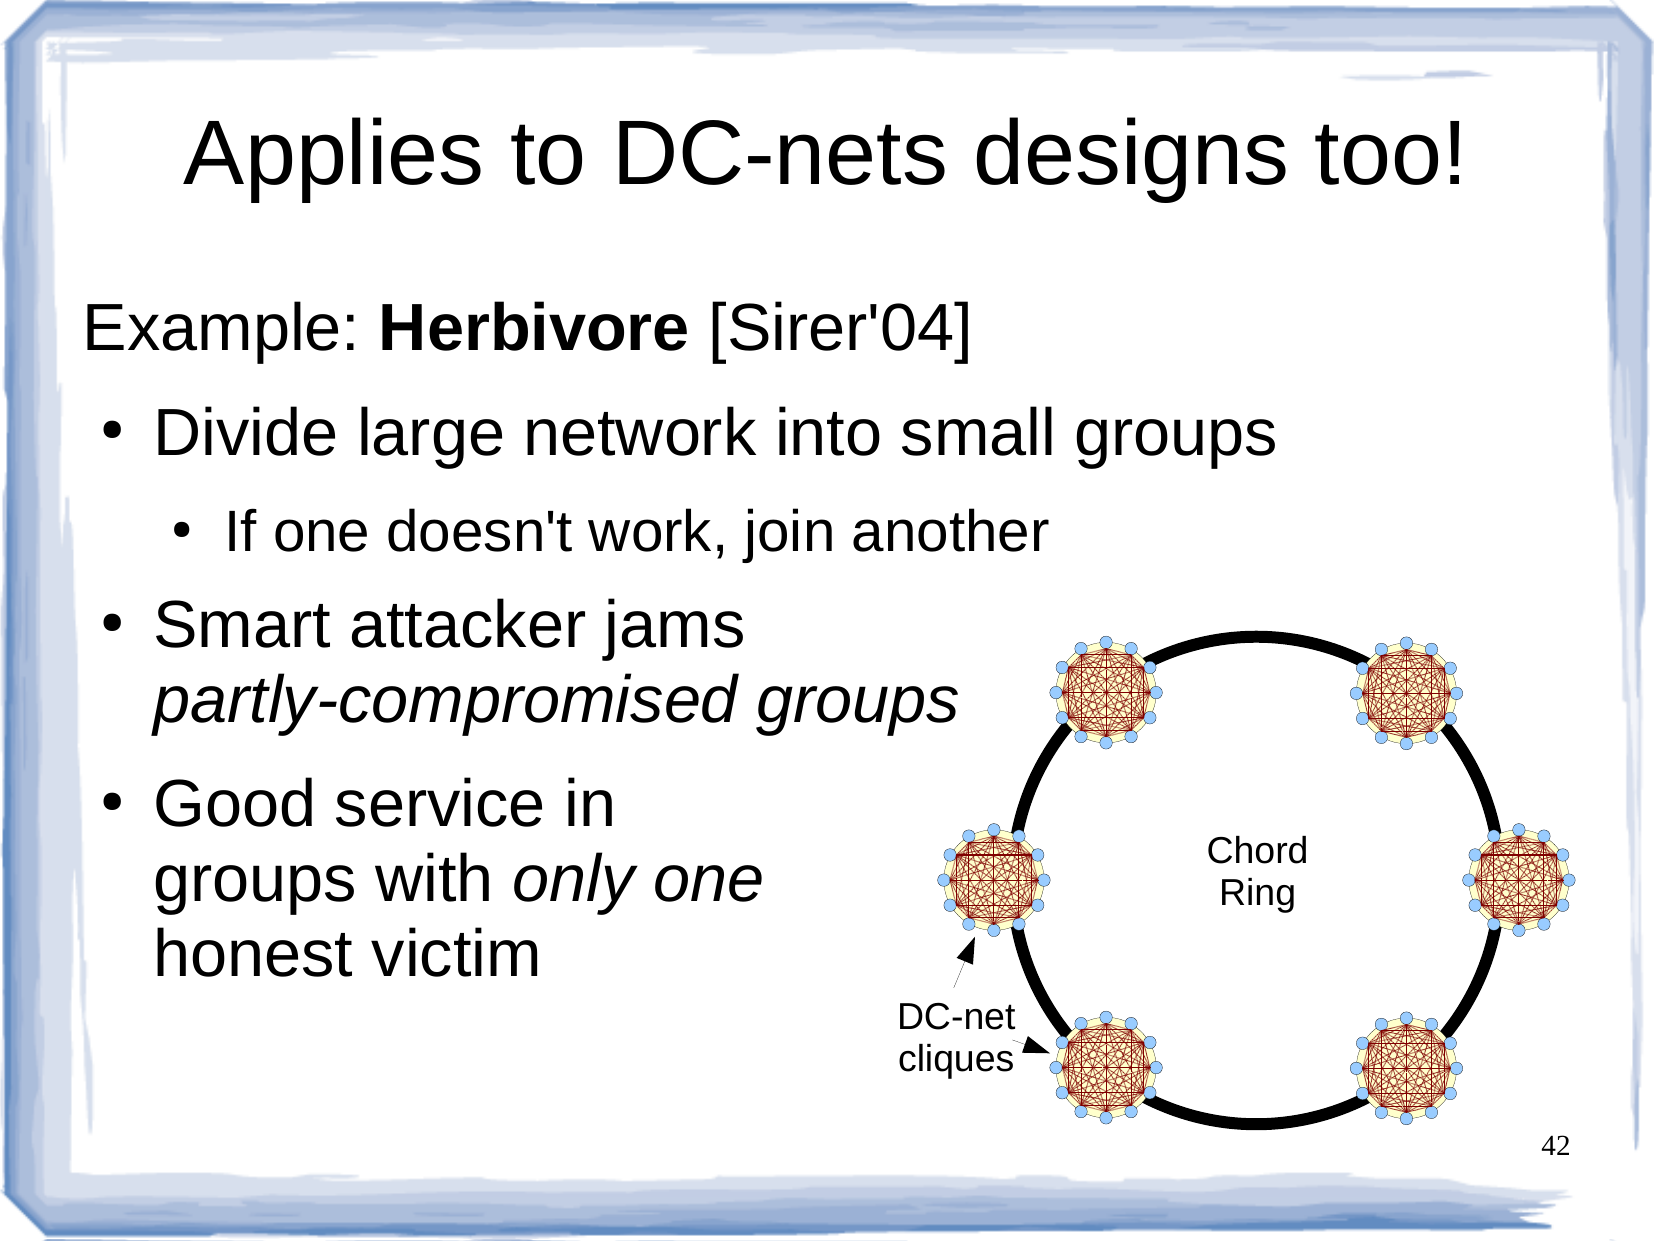

# Applies to DC-nets designs too!
Example: Herbivore [Sirer'04]
Divide large network into small groups
If one doesn't work, join another
Smart attacker jams
partly-compromised groups
Good service in
groups with only one
honest victim
Chord
Ring
DC-net
cliques
42